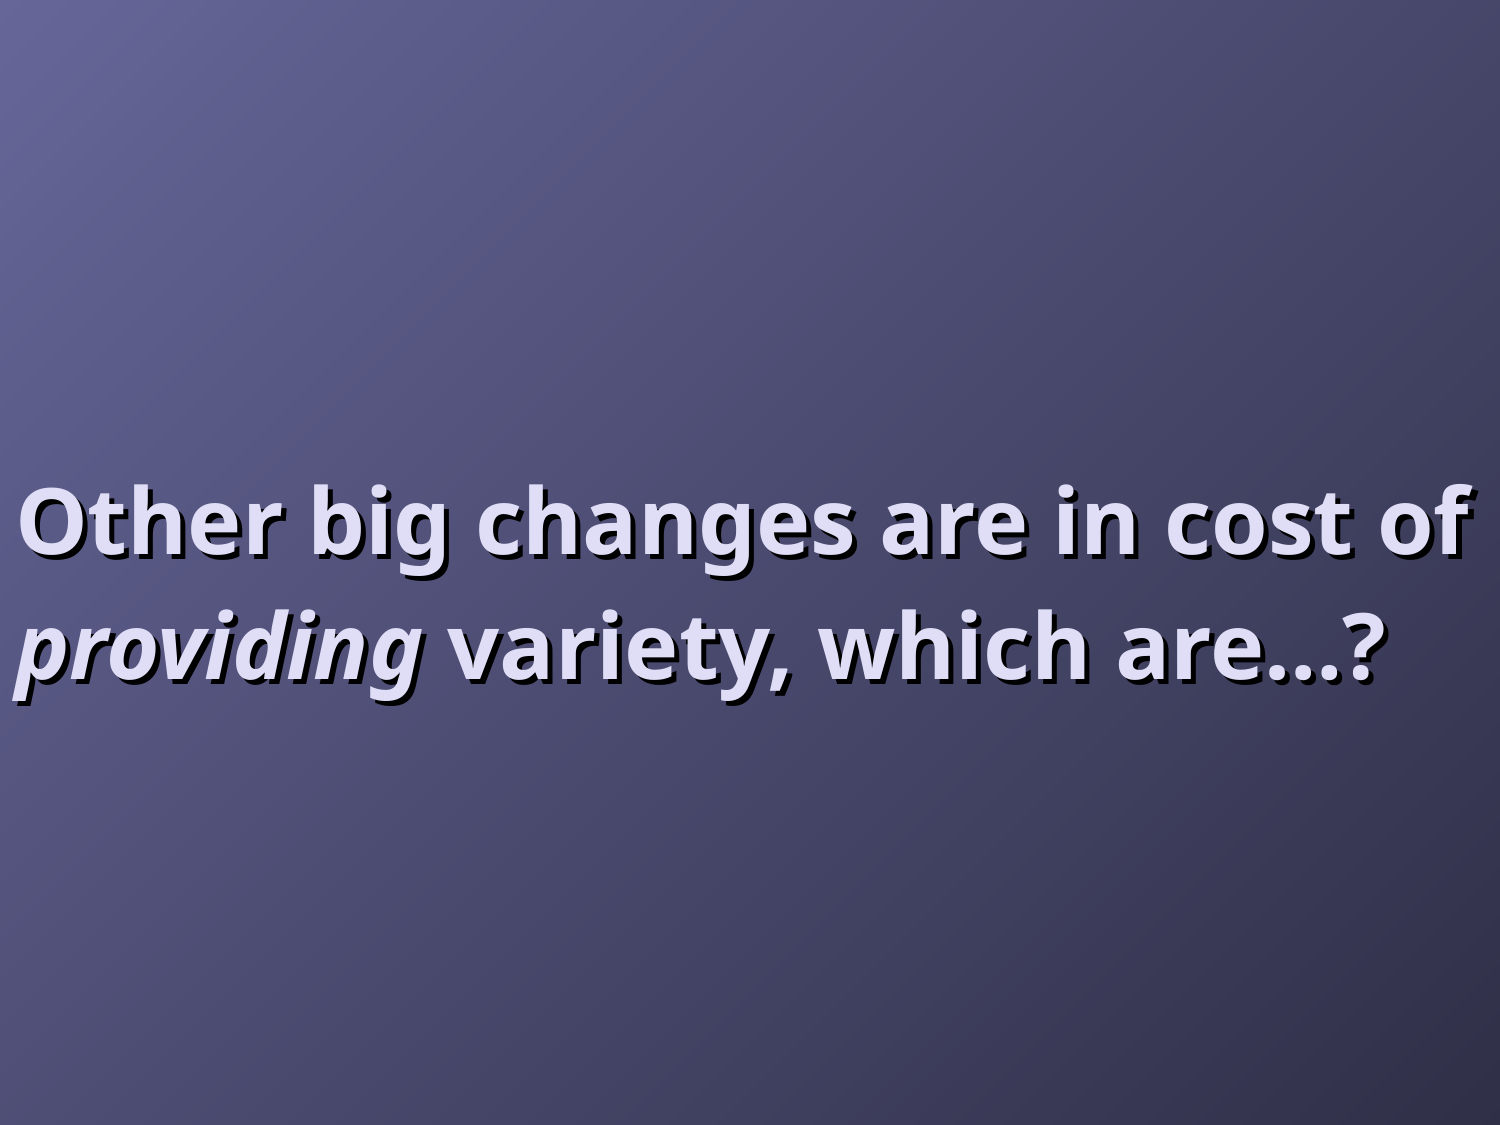

# Other big changes are in cost of providing variety, which are…?